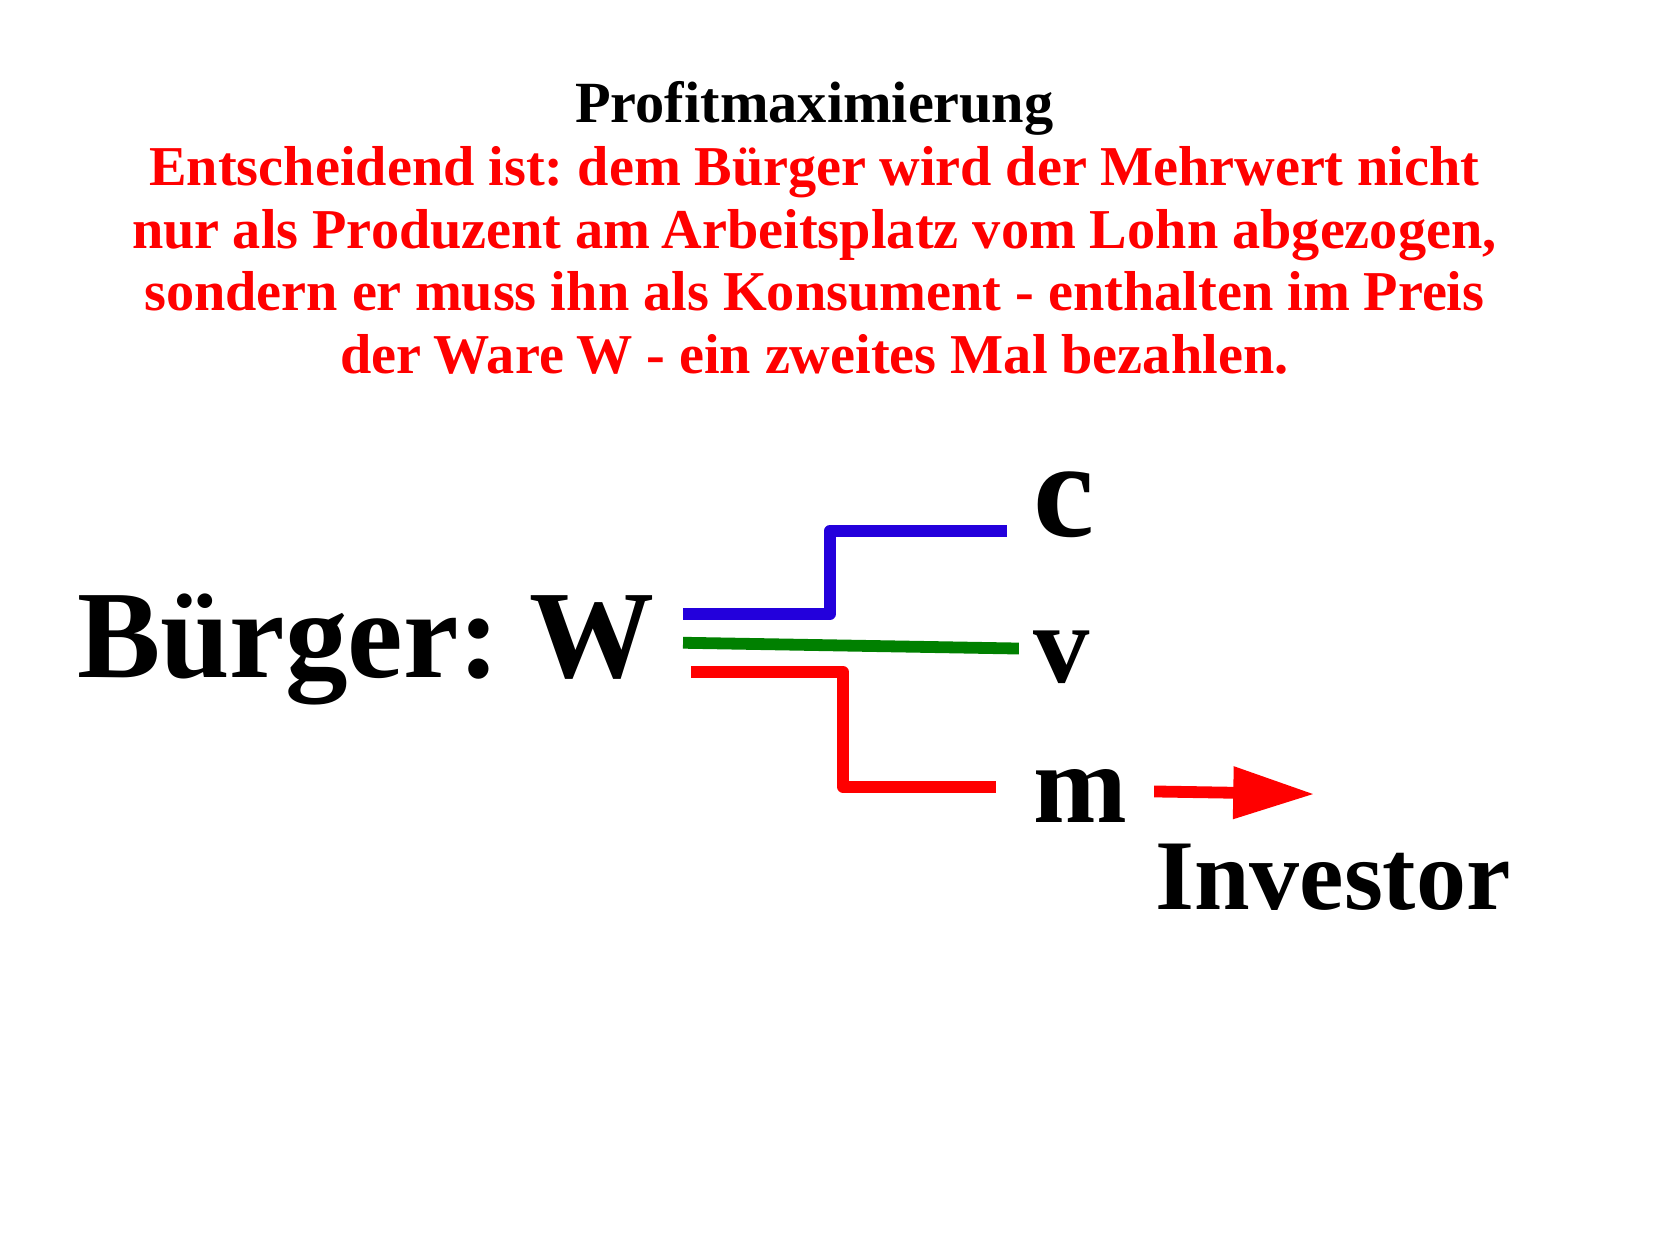

Profitmaximierung
Entscheidend ist: dem Bürger wird der Mehrwert nicht nur als Produzent am Arbeitsplatz vom Lohn abgezogen, sondern er muss ihn als Konsument - enthalten im Preis der Ware W - ein zweites Mal bezahlen.
| c |
| --- |
| v |
| m |
Bürger: W
Investor